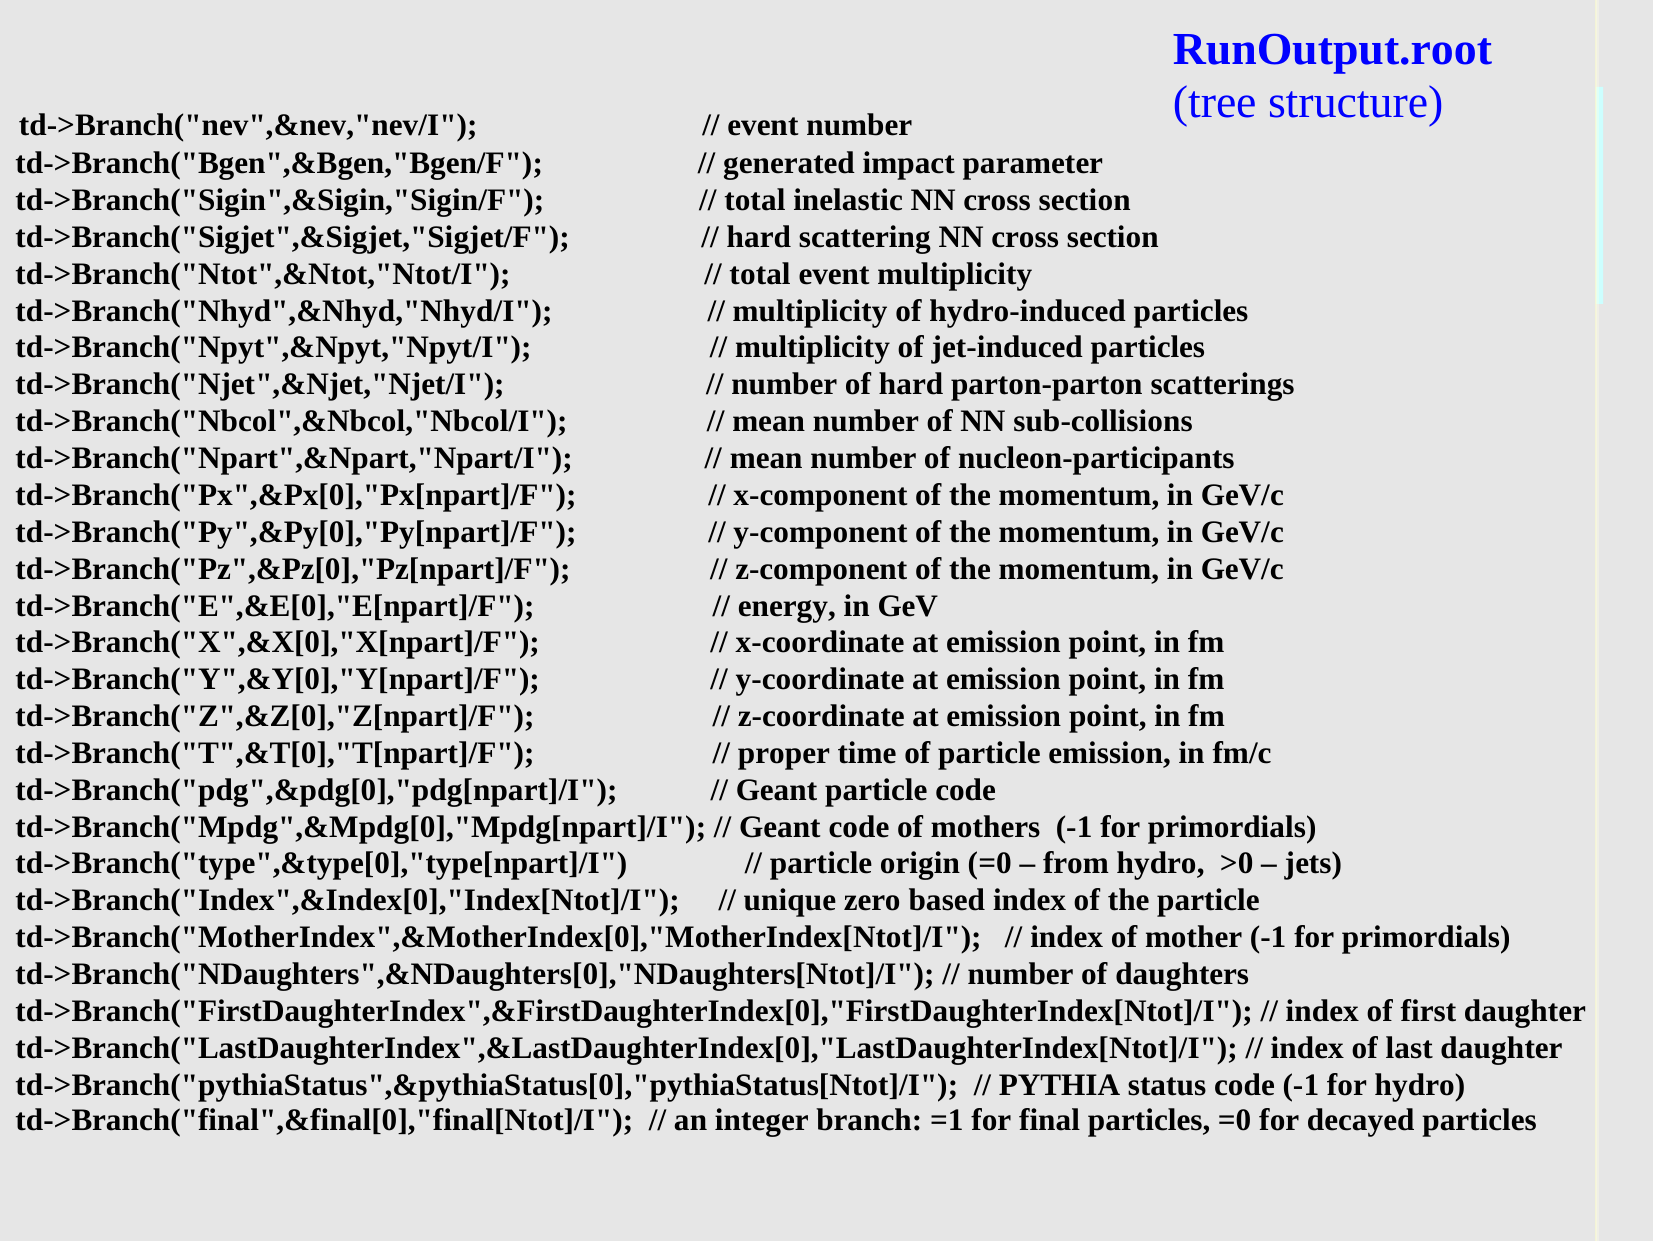

td->Branch("nev",&nev,"nev/I"); // event number
 td->Branch("Bgen",&Bgen,"Bgen/F"); // generated impact parameter
 td->Branch("Sigin",&Sigin,"Sigin/F"); // total inelastic NN cross section
 td->Branch("Sigjet",&Sigjet,"Sigjet/F"); // hard scattering NN cross section
 td->Branch("Ntot",&Ntot,"Ntot/I"); // total event multiplicity
 td->Branch("Nhyd",&Nhyd,"Nhyd/I"); // multiplicity of hydro-induced particles
 td->Branch("Npyt",&Npyt,"Npyt/I"); // multiplicity of jet-induced particles
 td->Branch("Njet",&Njet,"Njet/I"); // number of hard parton-parton scatterings
 td->Branch("Nbcol",&Nbcol,"Nbcol/I"); // mean number of NN sub-collisions
 td->Branch("Npart",&Npart,"Npart/I"); // mean number of nucleon-participants
 td->Branch("Px",&Px[0],"Px[npart]/F"); // x-component of the momentum, in GeV/c
 td->Branch("Py",&Py[0],"Py[npart]/F"); // y-component of the momentum, in GeV/c
 td->Branch("Pz",&Pz[0],"Pz[npart]/F"); // z-component of the momentum, in GeV/c
 td->Branch("E",&E[0],"E[npart]/F"); // energy, in GeV
 td->Branch("X",&X[0],"X[npart]/F"); // x-coordinate at emission point, in fm
 td->Branch("Y",&Y[0],"Y[npart]/F"); // y-coordinate at emission point, in fm
 td->Branch("Z",&Z[0],"Z[npart]/F"); // z-coordinate at emission point, in fm
 td->Branch("T",&T[0],"T[npart]/F"); // proper time of particle emission, in fm/c
 td->Branch("pdg",&pdg[0],"pdg[npart]/I"); // Geant particle code
 td->Branch("Mpdg",&Mpdg[0],"Mpdg[npart]/I"); // Geant code of mothers (-1 for primordials)
 td->Branch("type",&type[0],"type[npart]/I")	 // particle origin (=0 – from hydro, >0 – jets)
 td->Branch("Index",&Index[0],"Index[Ntot]/I"); // unique zero based index of the particle
 td->Branch("MotherIndex",&MotherIndex[0],"MotherIndex[Ntot]/I"); // index of mother (-1 for primordials)
 td->Branch("NDaughters",&NDaughters[0],"NDaughters[Ntot]/I"); // number of daughters
 td->Branch("FirstDaughterIndex",&FirstDaughterIndex[0],"FirstDaughterIndex[Ntot]/I"); // index of first daughter
 td->Branch("LastDaughterIndex",&LastDaughterIndex[0],"LastDaughterIndex[Ntot]/I"); // index of last daughter
 td->Branch("pythiaStatus",&pythiaStatus[0],"pythiaStatus[Ntot]/I"); // PYTHIA status code (-1 for hydro)
 td->Branch("final",&final[0],"final[Ntot]/I"); // an integer branch: =1 for final particles, =0 for decayed particles
RunOutput.root
(tree structure)